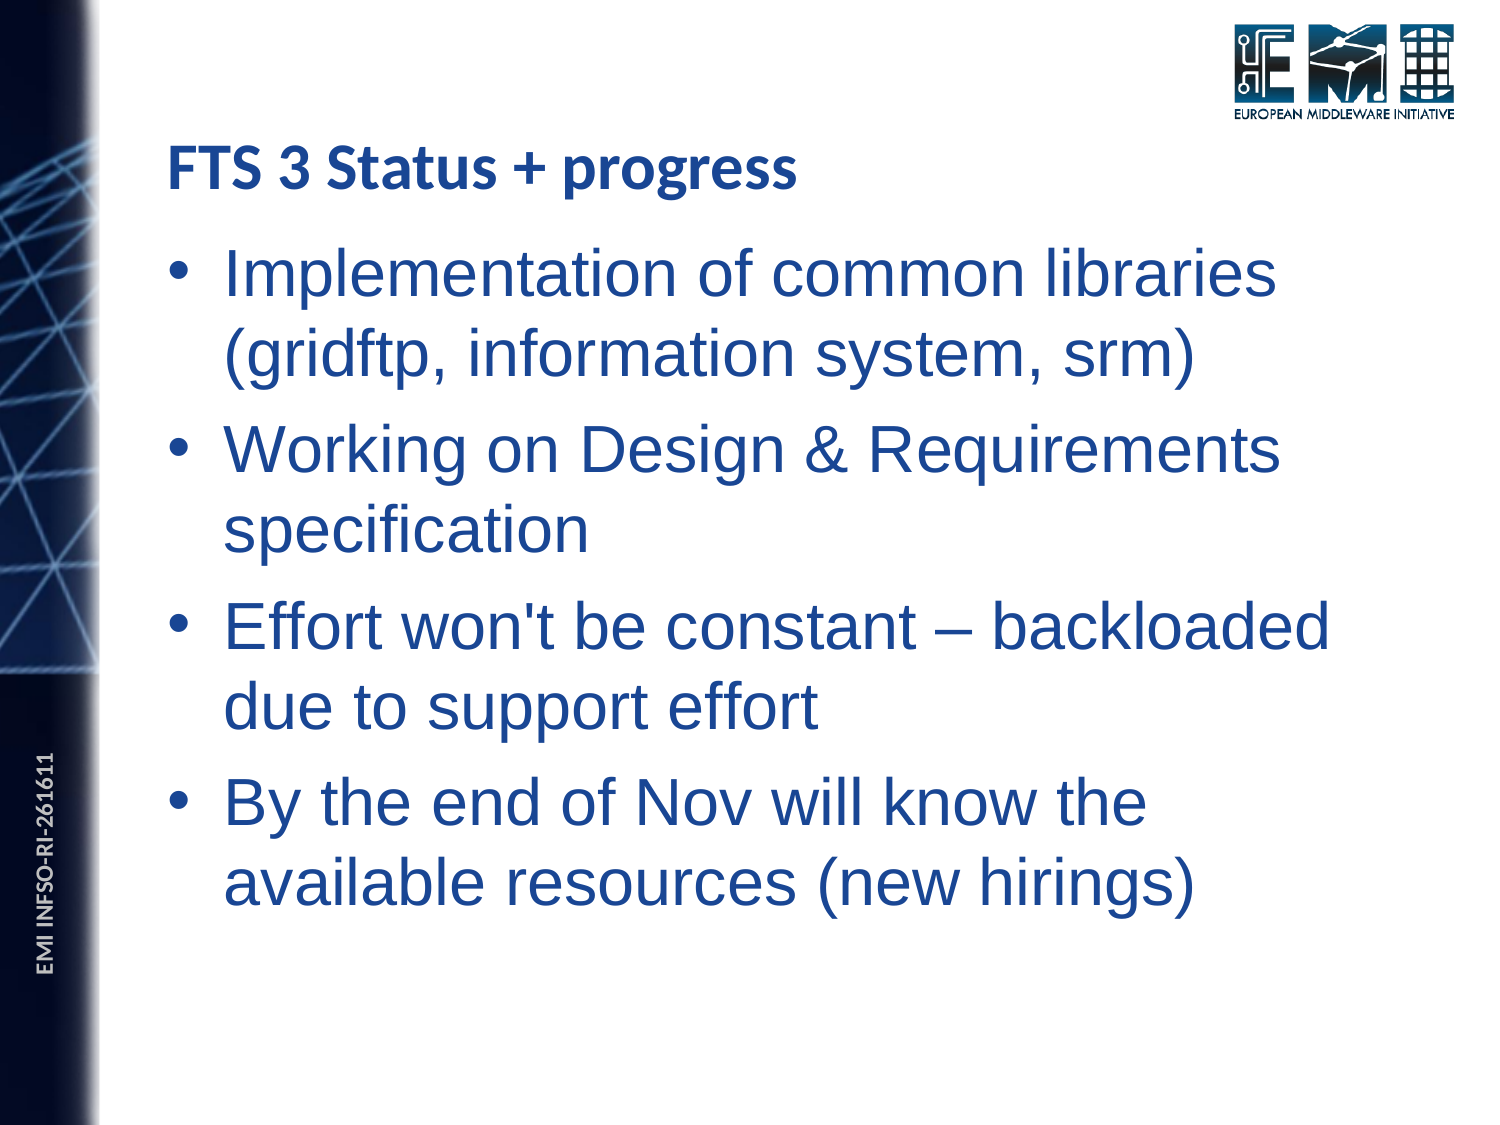

FTS 3 Status + progress
Implementation of common libraries (gridftp, information system, srm)
Working on Design & Requirements specification
Effort won't be constant – backloaded due to support effort
By the end of Nov will know the available resources (new hirings)